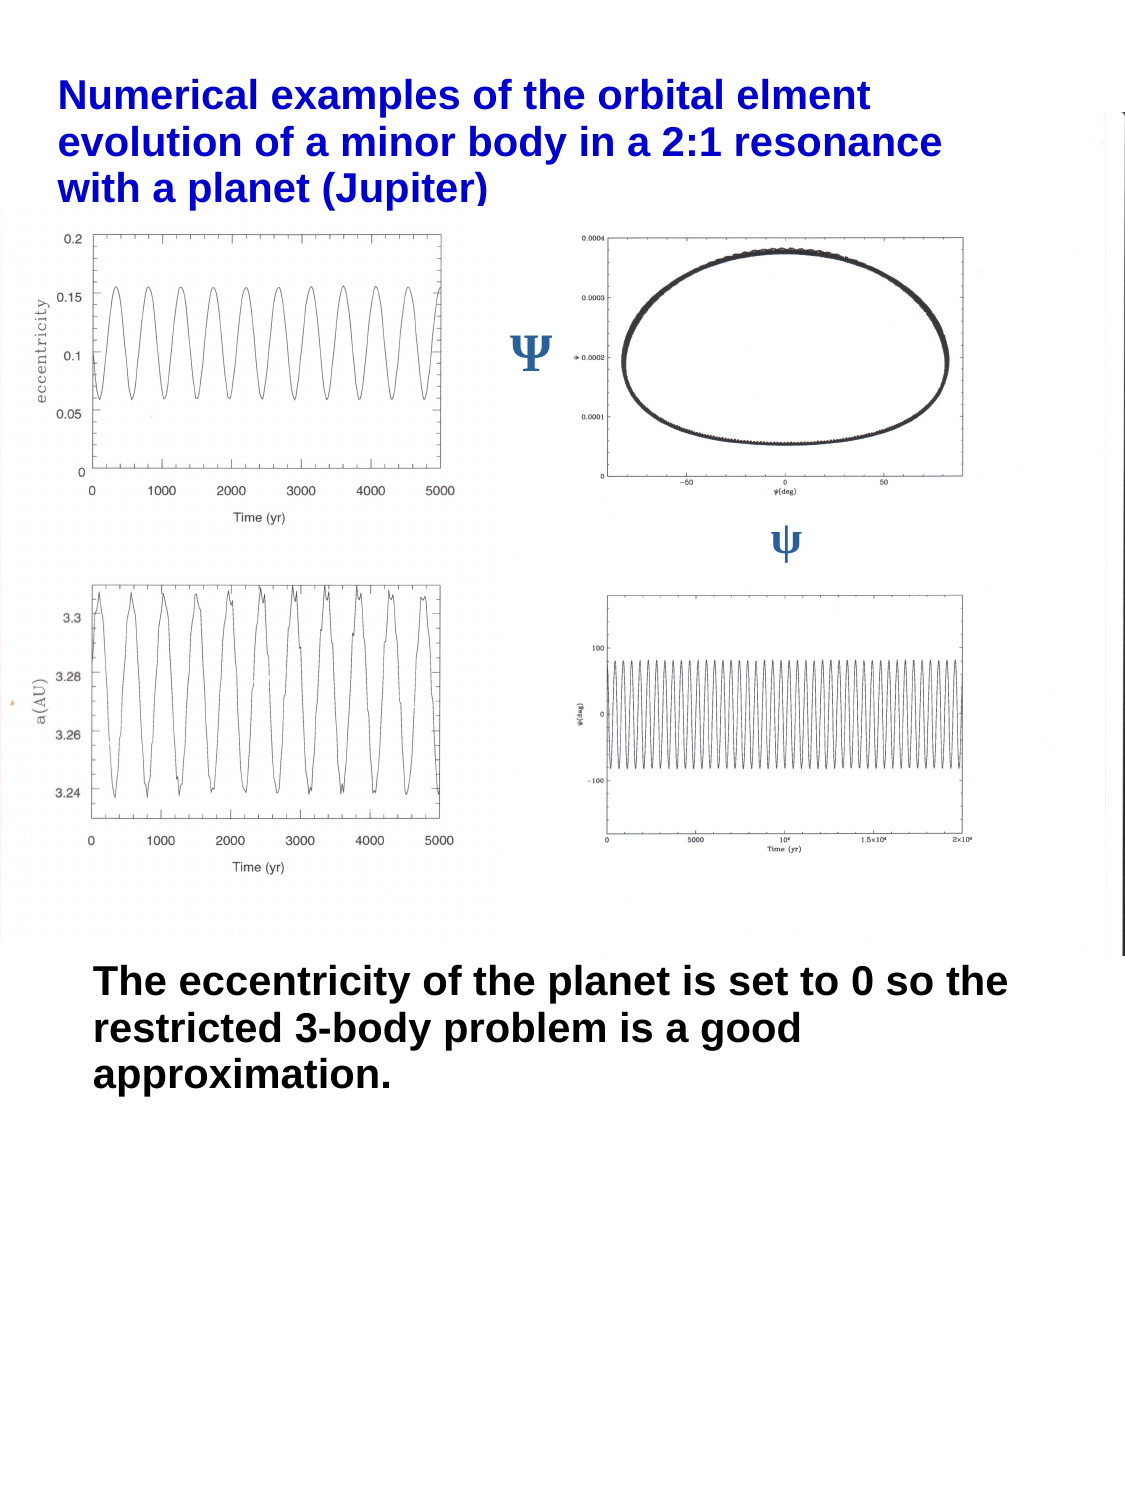

Numerical examples of the orbital elment evolution of a minor body in a 2:1 resonance with a planet (Jupiter)
Ψ
ψ
The eccentricity of the planet is set to 0 so the restricted 3-body problem is a good approximation.